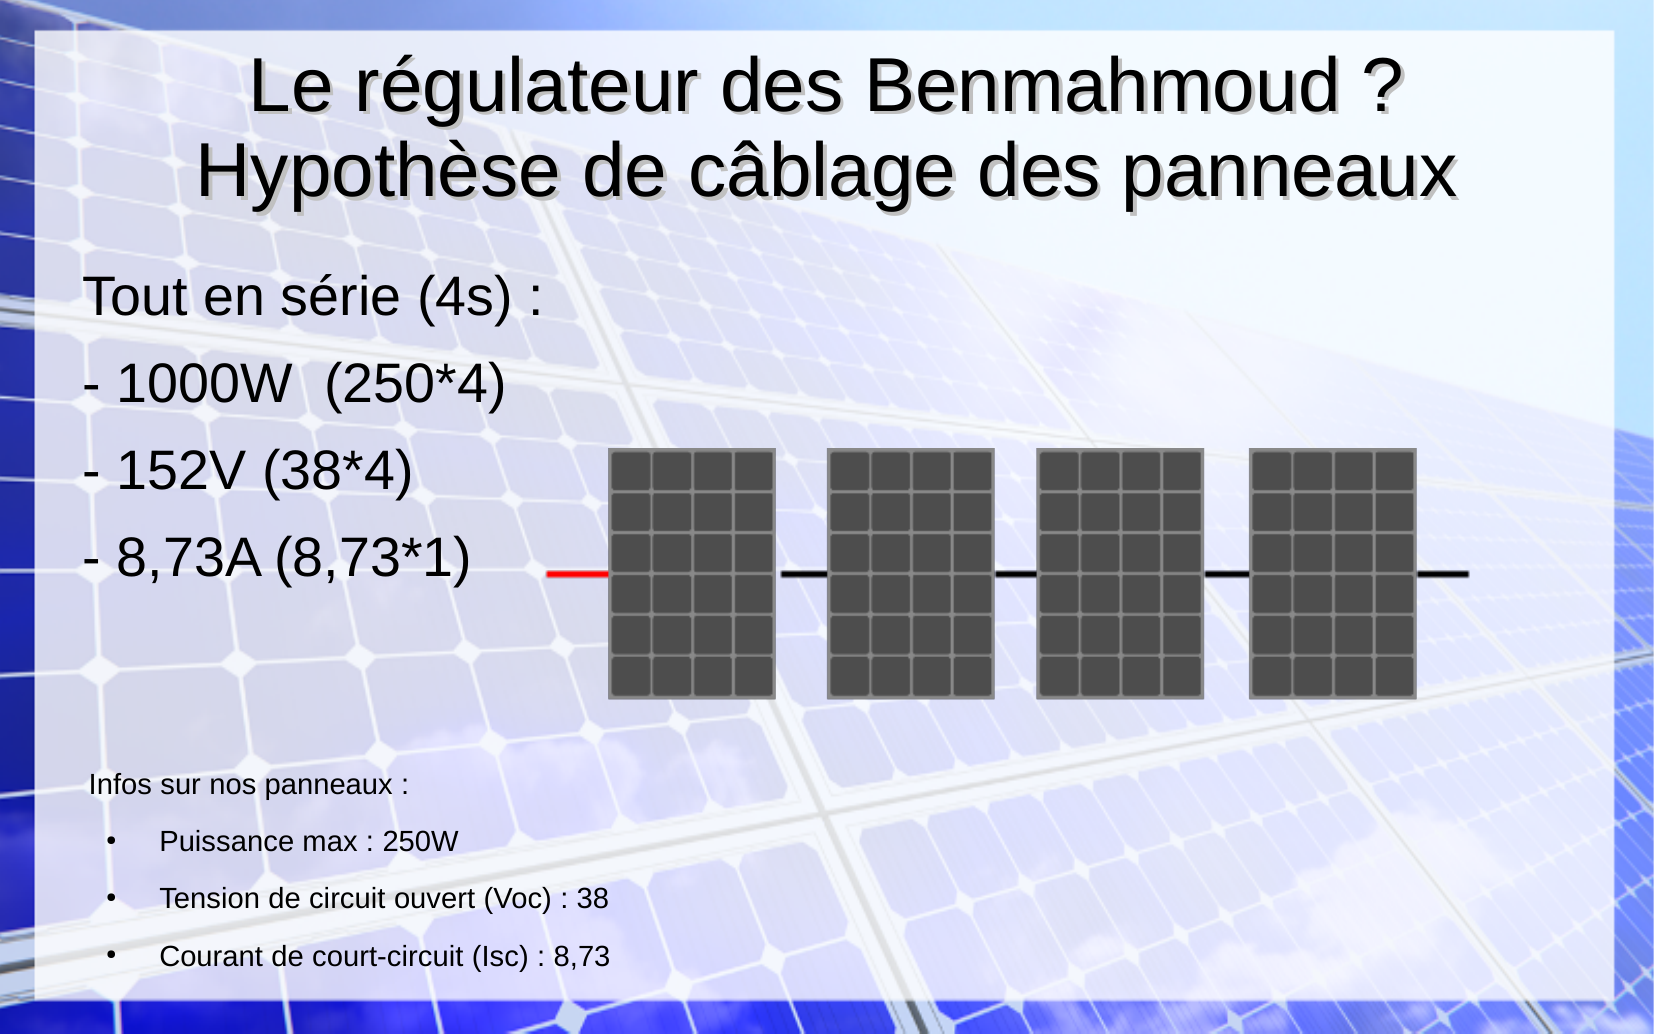

# Le régulateur des Benmahmoud ? Hypothèse de câblage des panneaux
Tout en série (4s) :
- 1000W (250*4)
- 152V (38*4)
- 8,73A (8,73*1)
Infos sur nos panneaux :
Puissance max : 250W
Tension de circuit ouvert (Voc) : 38
Courant de court-circuit (Isc) : 8,73